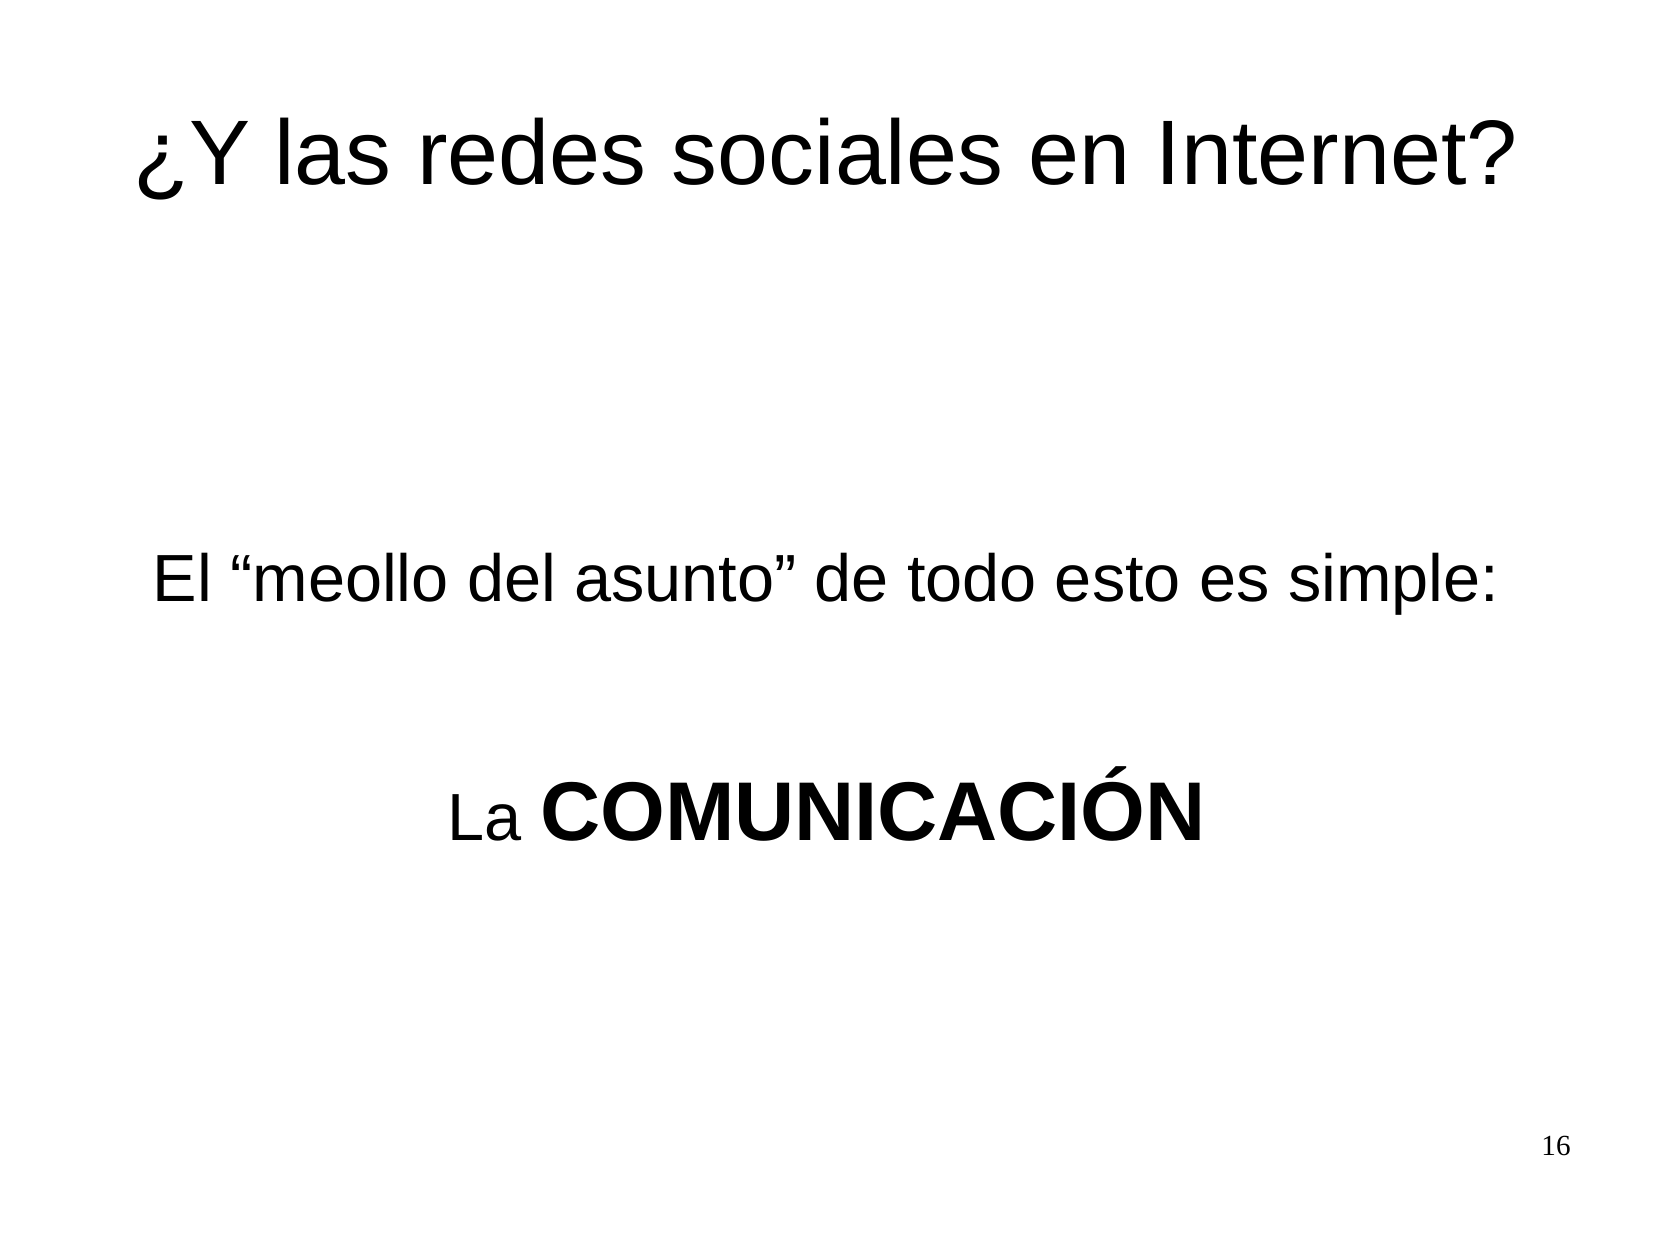

¿Y las redes sociales en Internet?
# El “meollo del asunto” de todo esto es simple:
La COMUNICACIÓN
16